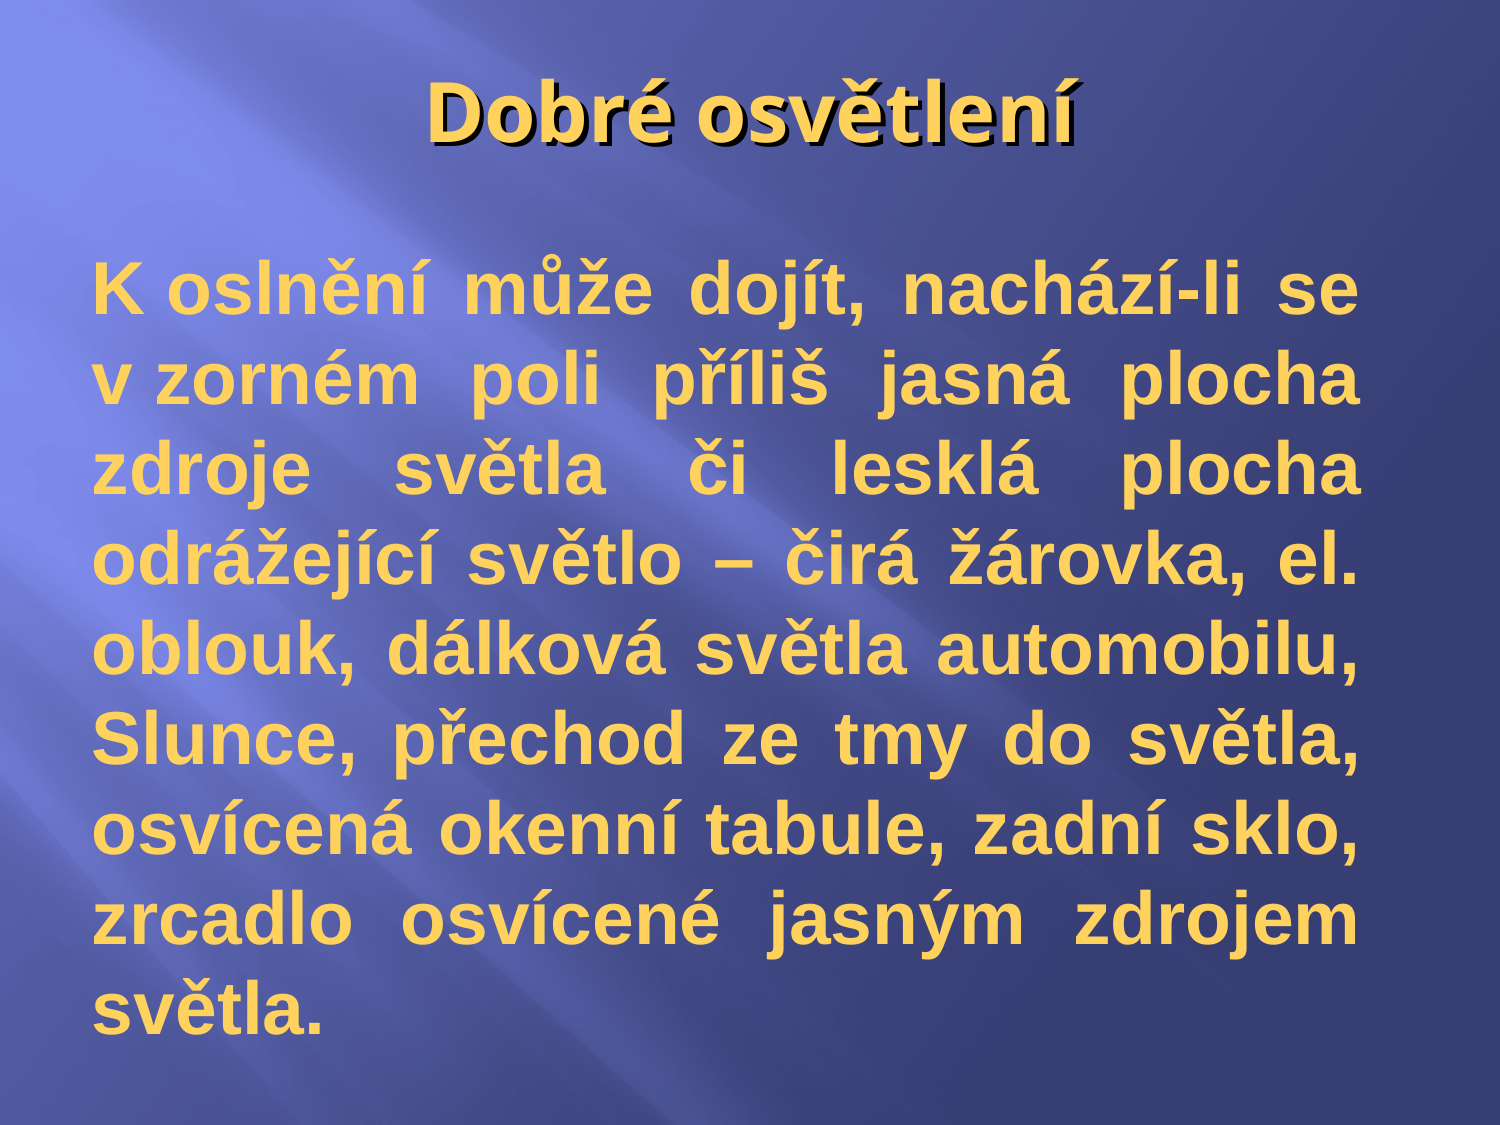

# Dobré osvětlení
K oslnění může dojít, nachází-li se v zorném poli příliš jasná plocha zdroje světla či lesklá plocha odrážející světlo – čirá žárovka, el. oblouk, dálková světla automobilu, Slunce, přechod ze tmy do světla, osvícená okenní tabule, zadní sklo, zrcadlo osvícené jasným zdrojem světla.